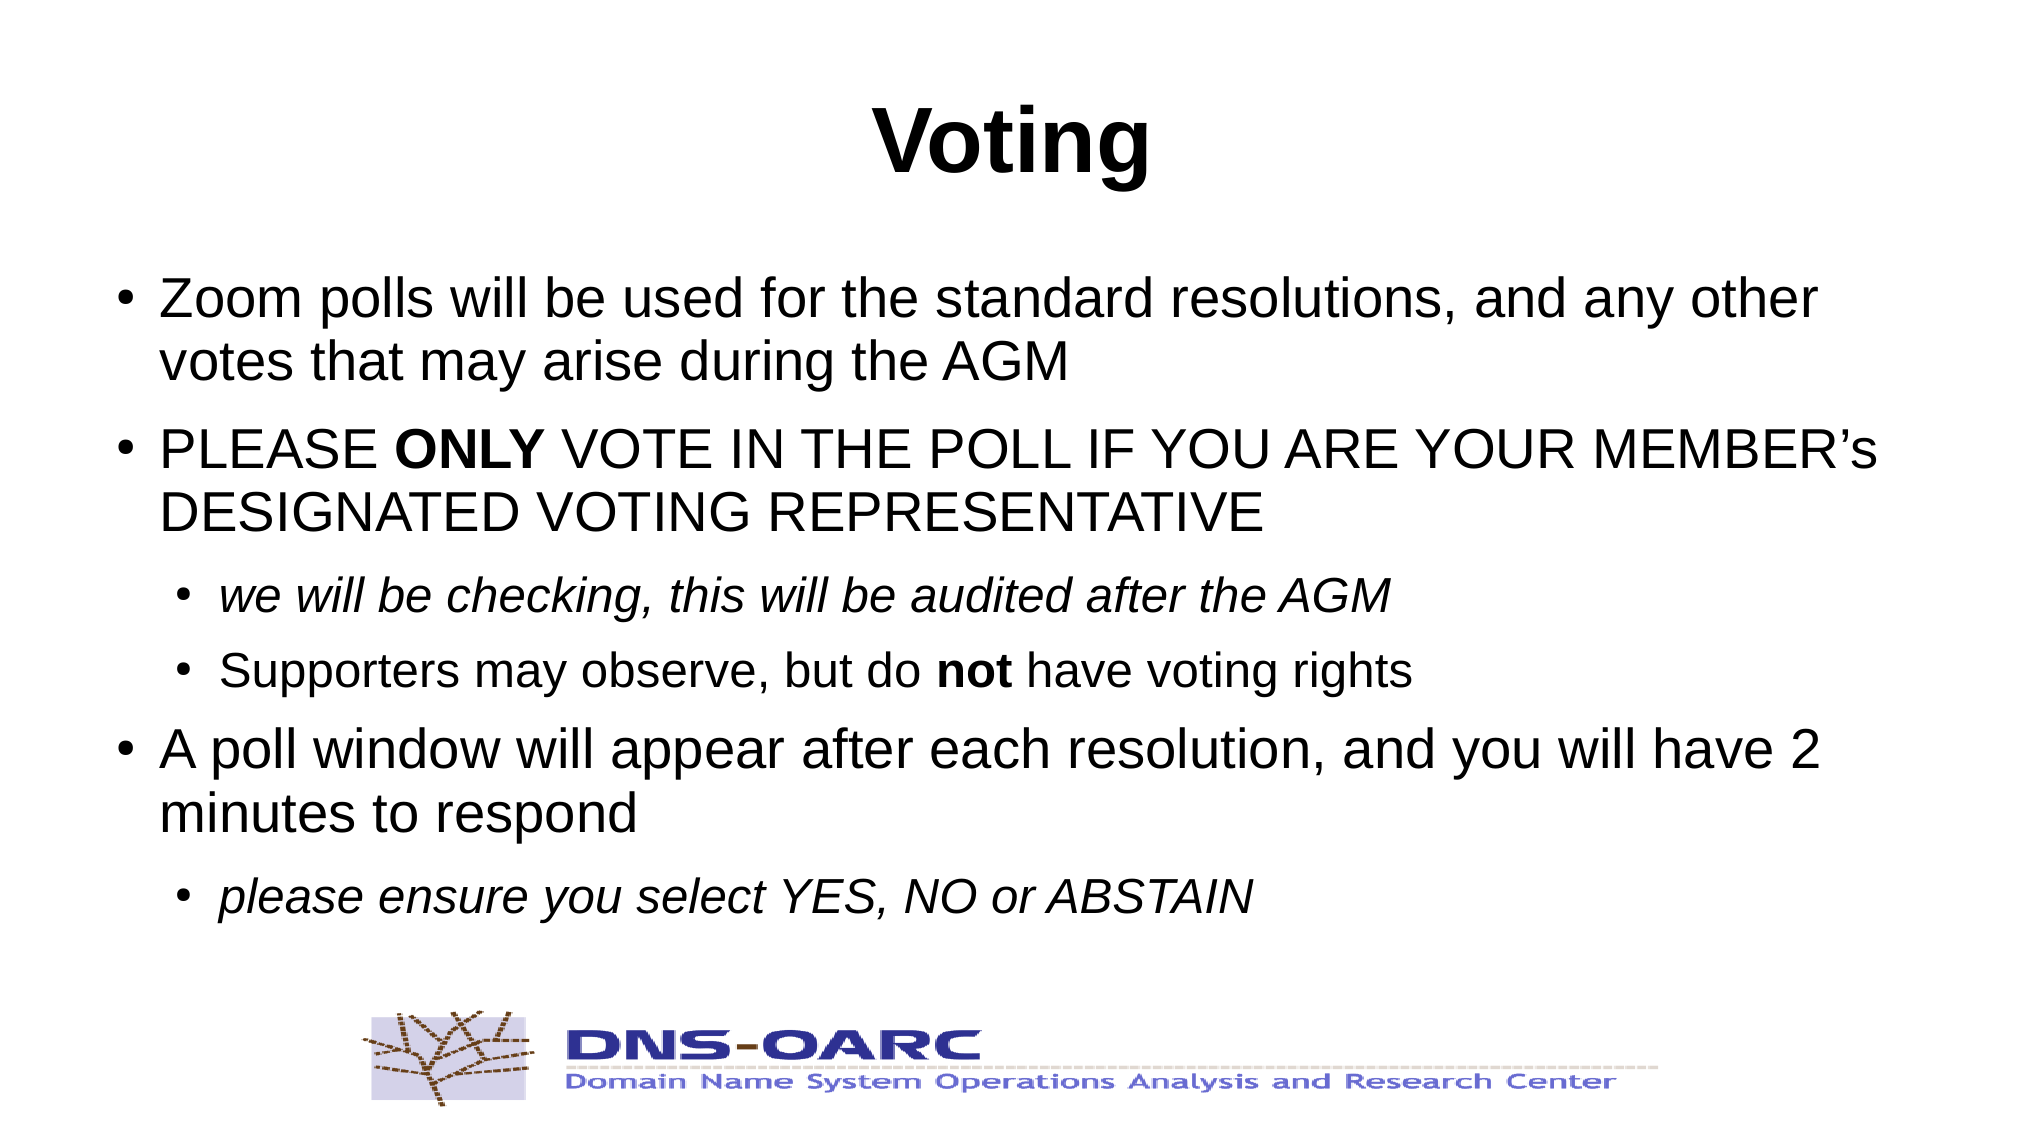

# Voting
Zoom polls will be used for the standard resolutions, and any other votes that may arise during the AGM
PLEASE ONLY VOTE IN THE POLL IF YOU ARE YOUR MEMBER’s DESIGNATED VOTING REPRESENTATIVE
we will be checking, this will be audited after the AGM
Supporters may observe, but do not have voting rights
A poll window will appear after each resolution, and you will have 2 minutes to respond
please ensure you select YES, NO or ABSTAIN